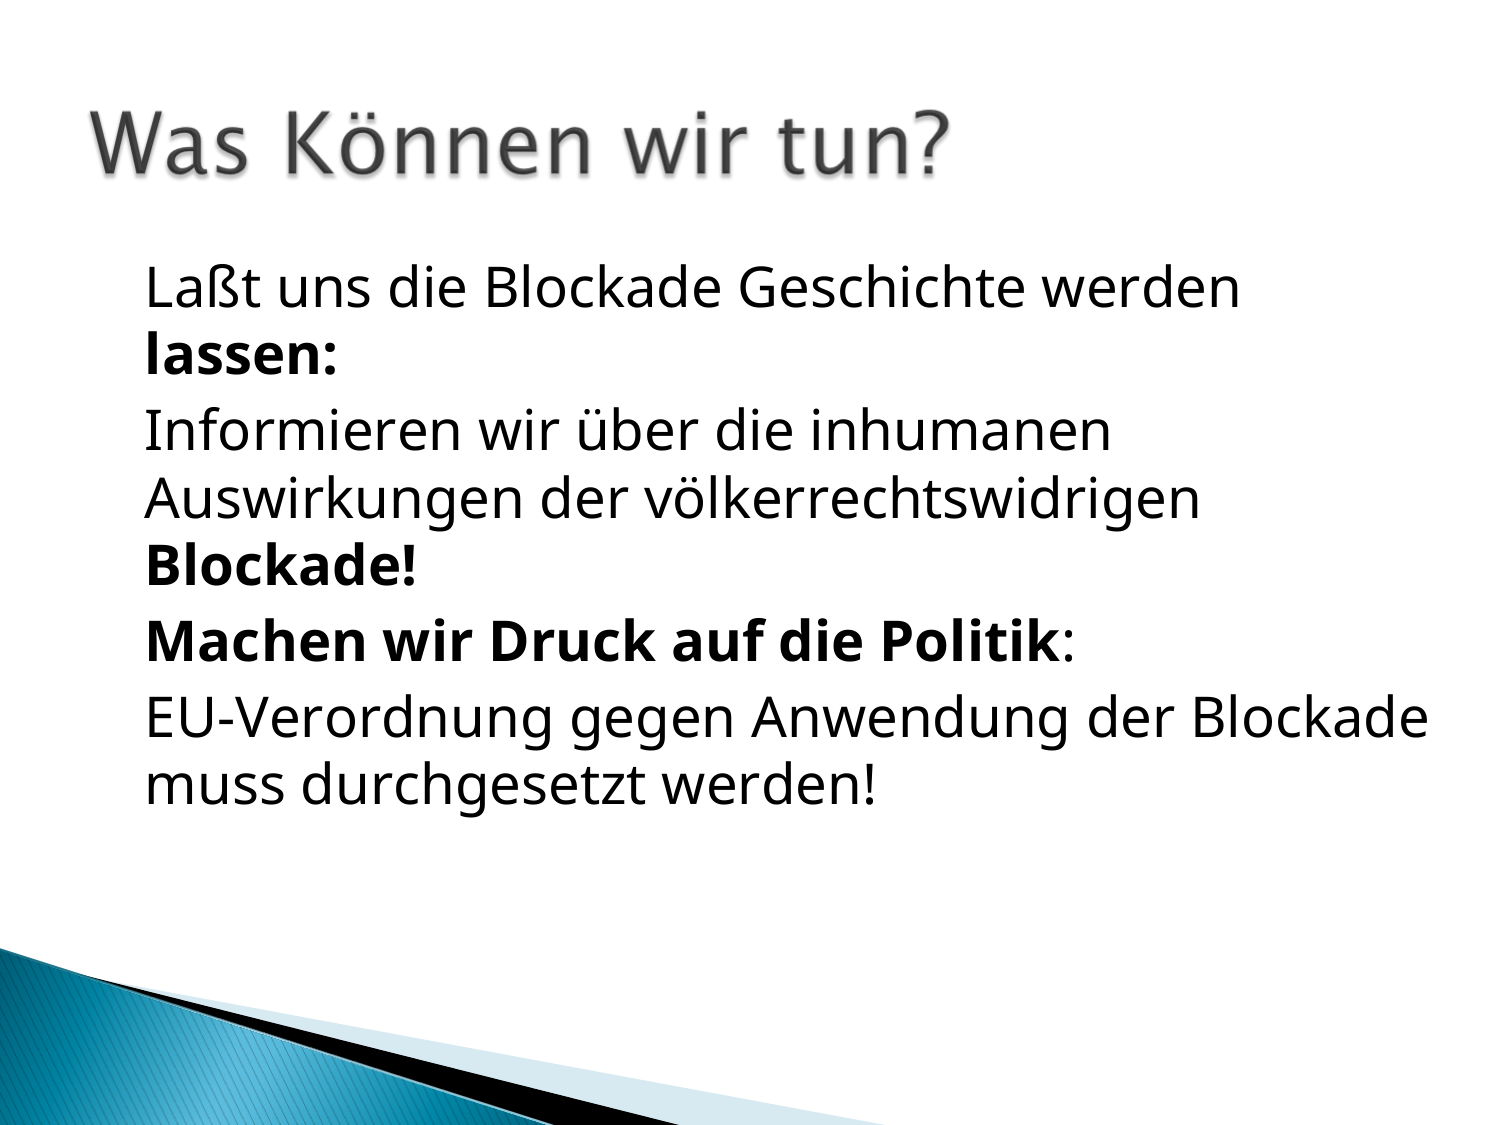

# Laßt uns die Blockade Geschichte werden lassen:
Informieren wir über die inhumanen Auswirkungen der völkerrechtswidrigen Blockade!
Machen wir Druck auf die Politik:
EU-Verordnung gegen Anwendung der Blockade muss durchgesetzt werden!